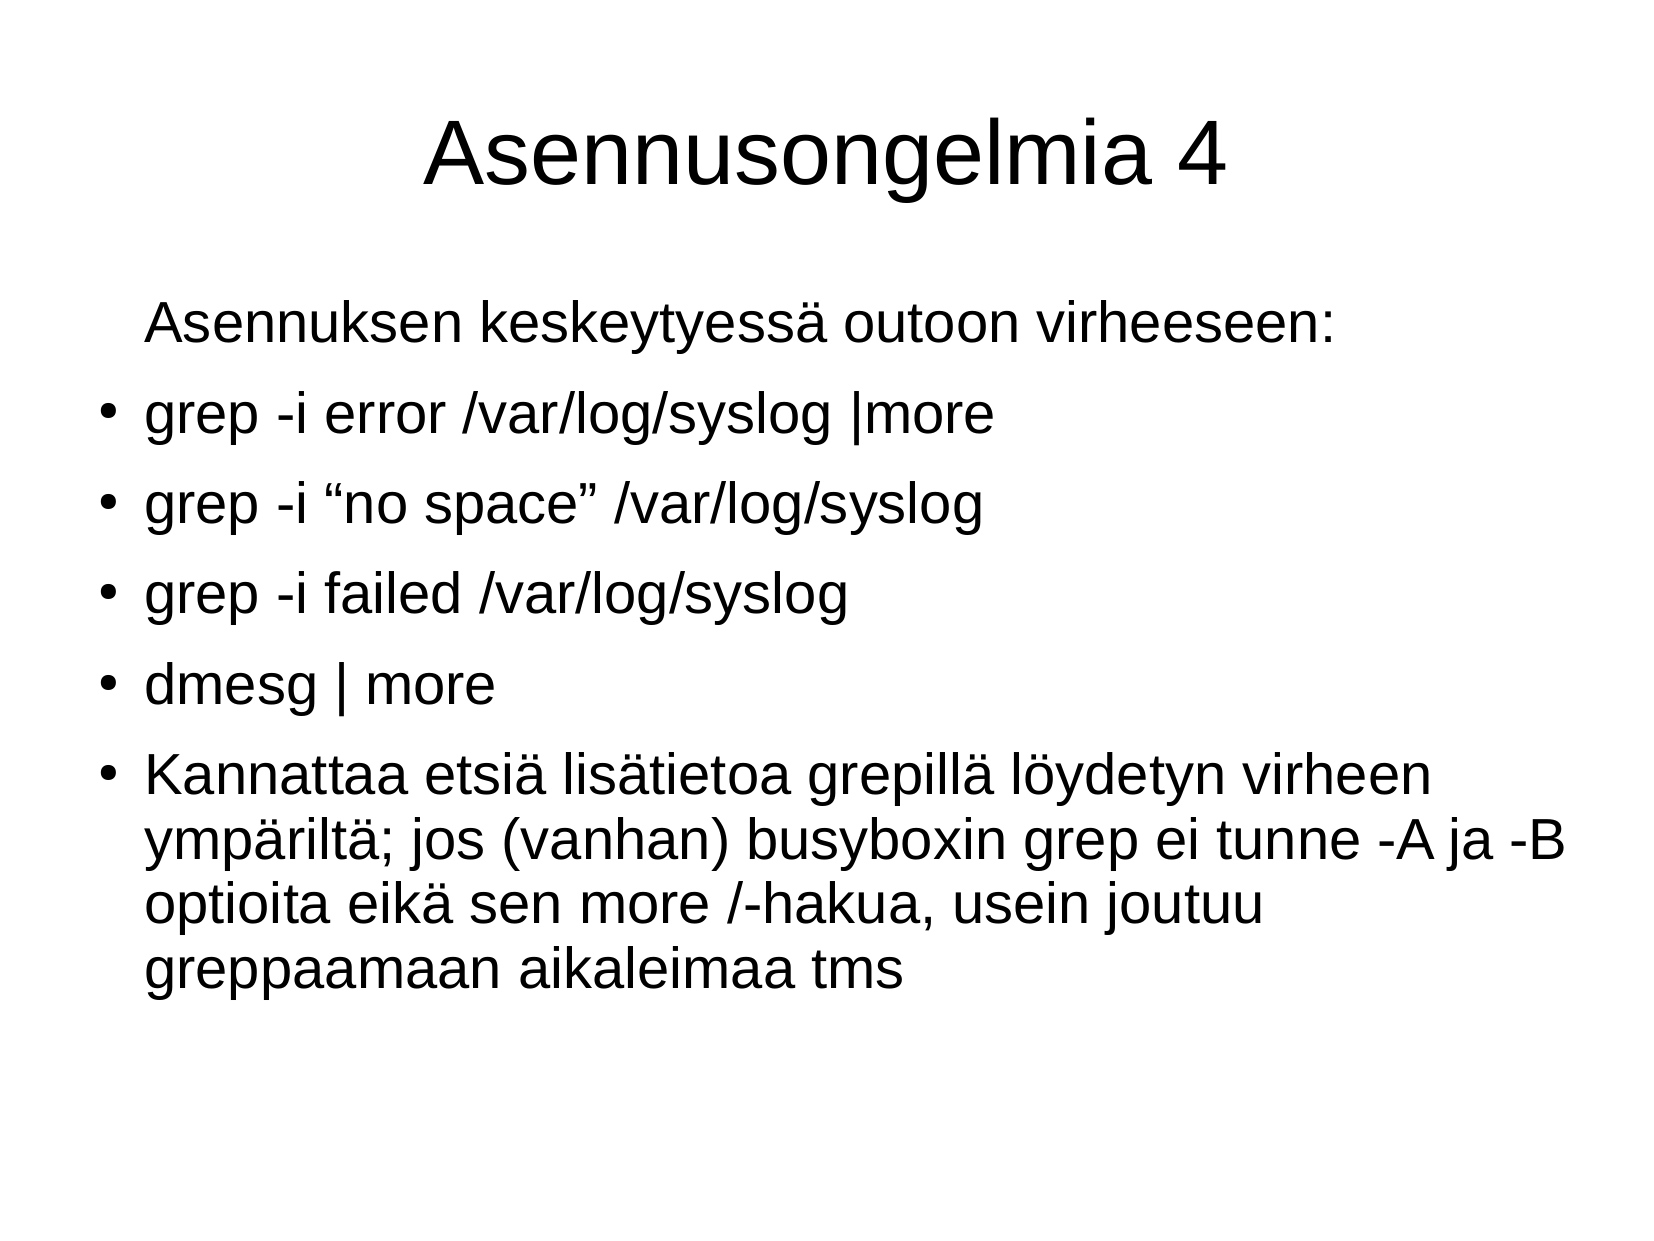

# Asennusongelmia 4
Asennuksen keskeytyessä outoon virheeseen:
grep -i error /var/log/syslog |more
grep -i “no space” /var/log/syslog
grep -i failed /var/log/syslog
dmesg | more
Kannattaa etsiä lisätietoa grepillä löydetyn virheen ympäriltä; jos (vanhan) busyboxin grep ei tunne -A ja -B optioita eikä sen more /-hakua, usein joutuu greppaamaan aikaleimaa tms